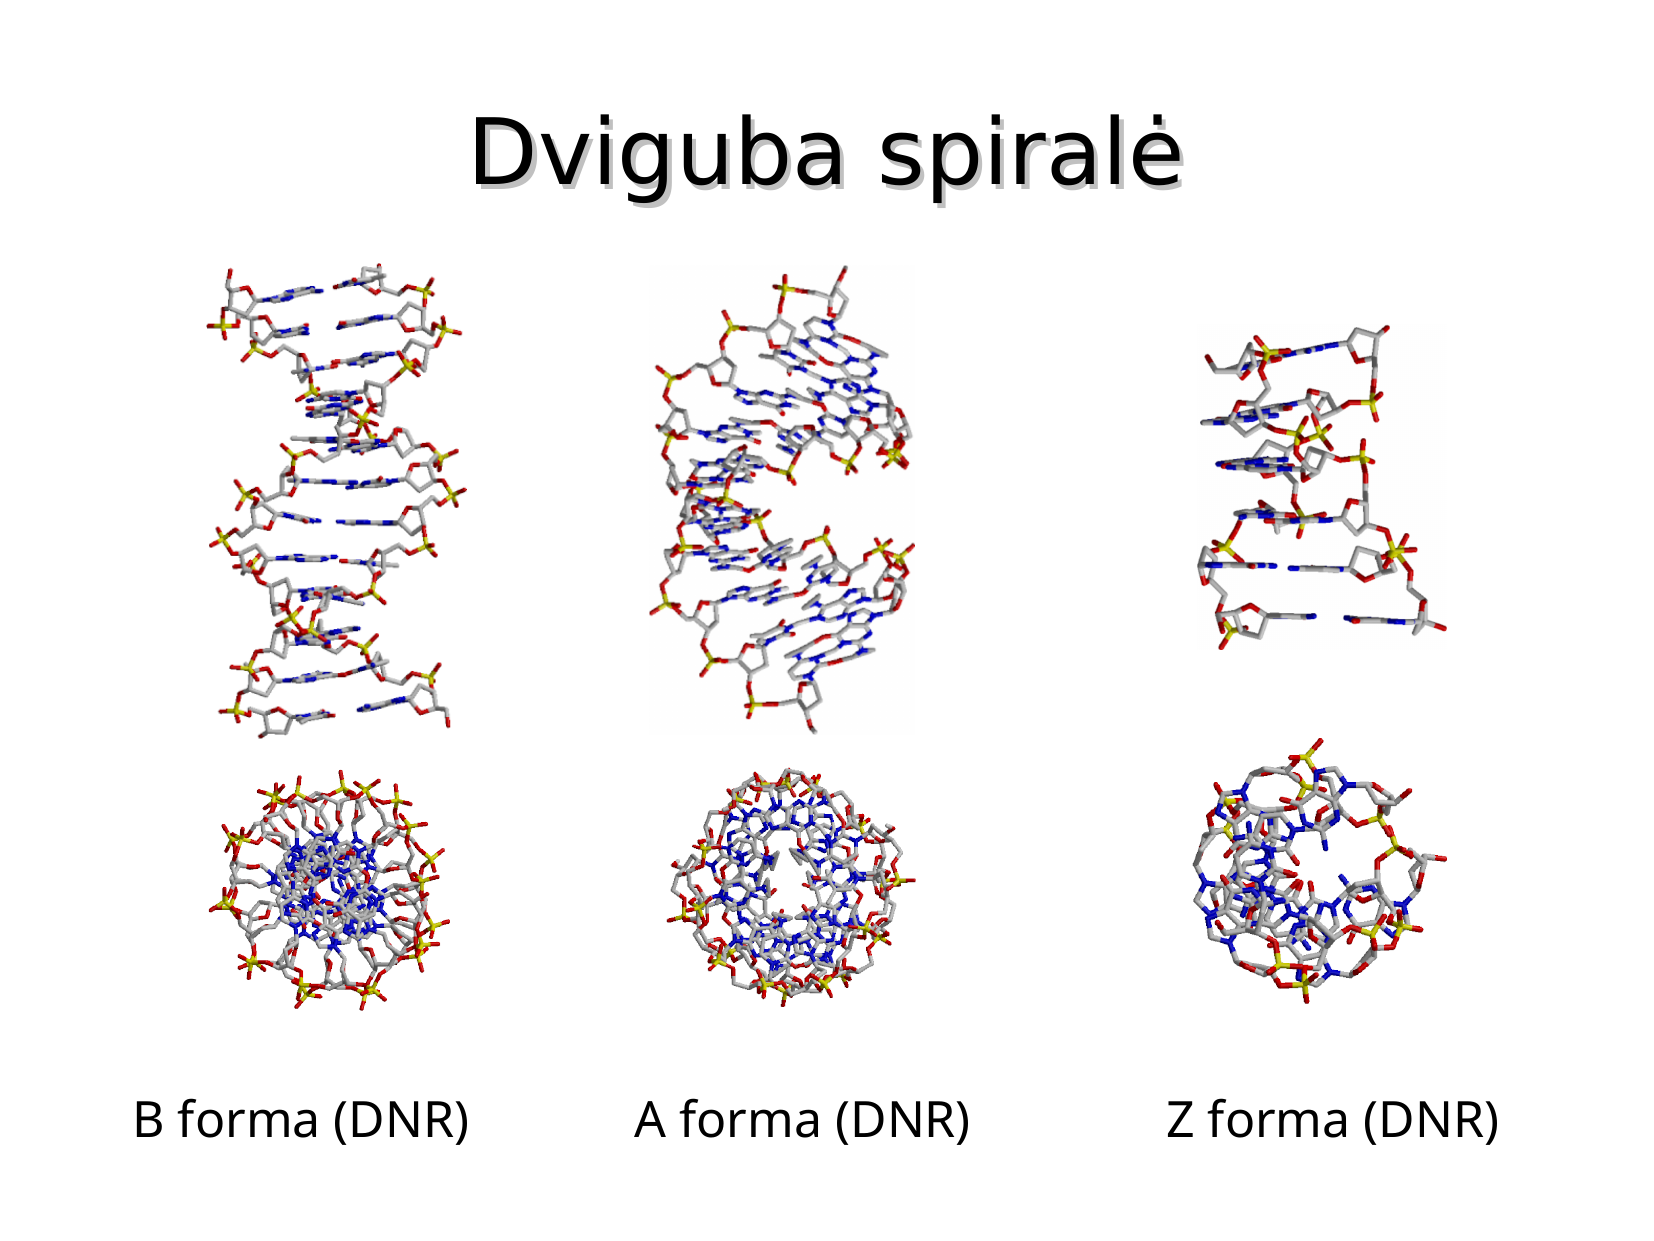

# Dviguba spiralė
B forma (DNR)
A forma (DNR)
Z forma (DNR)